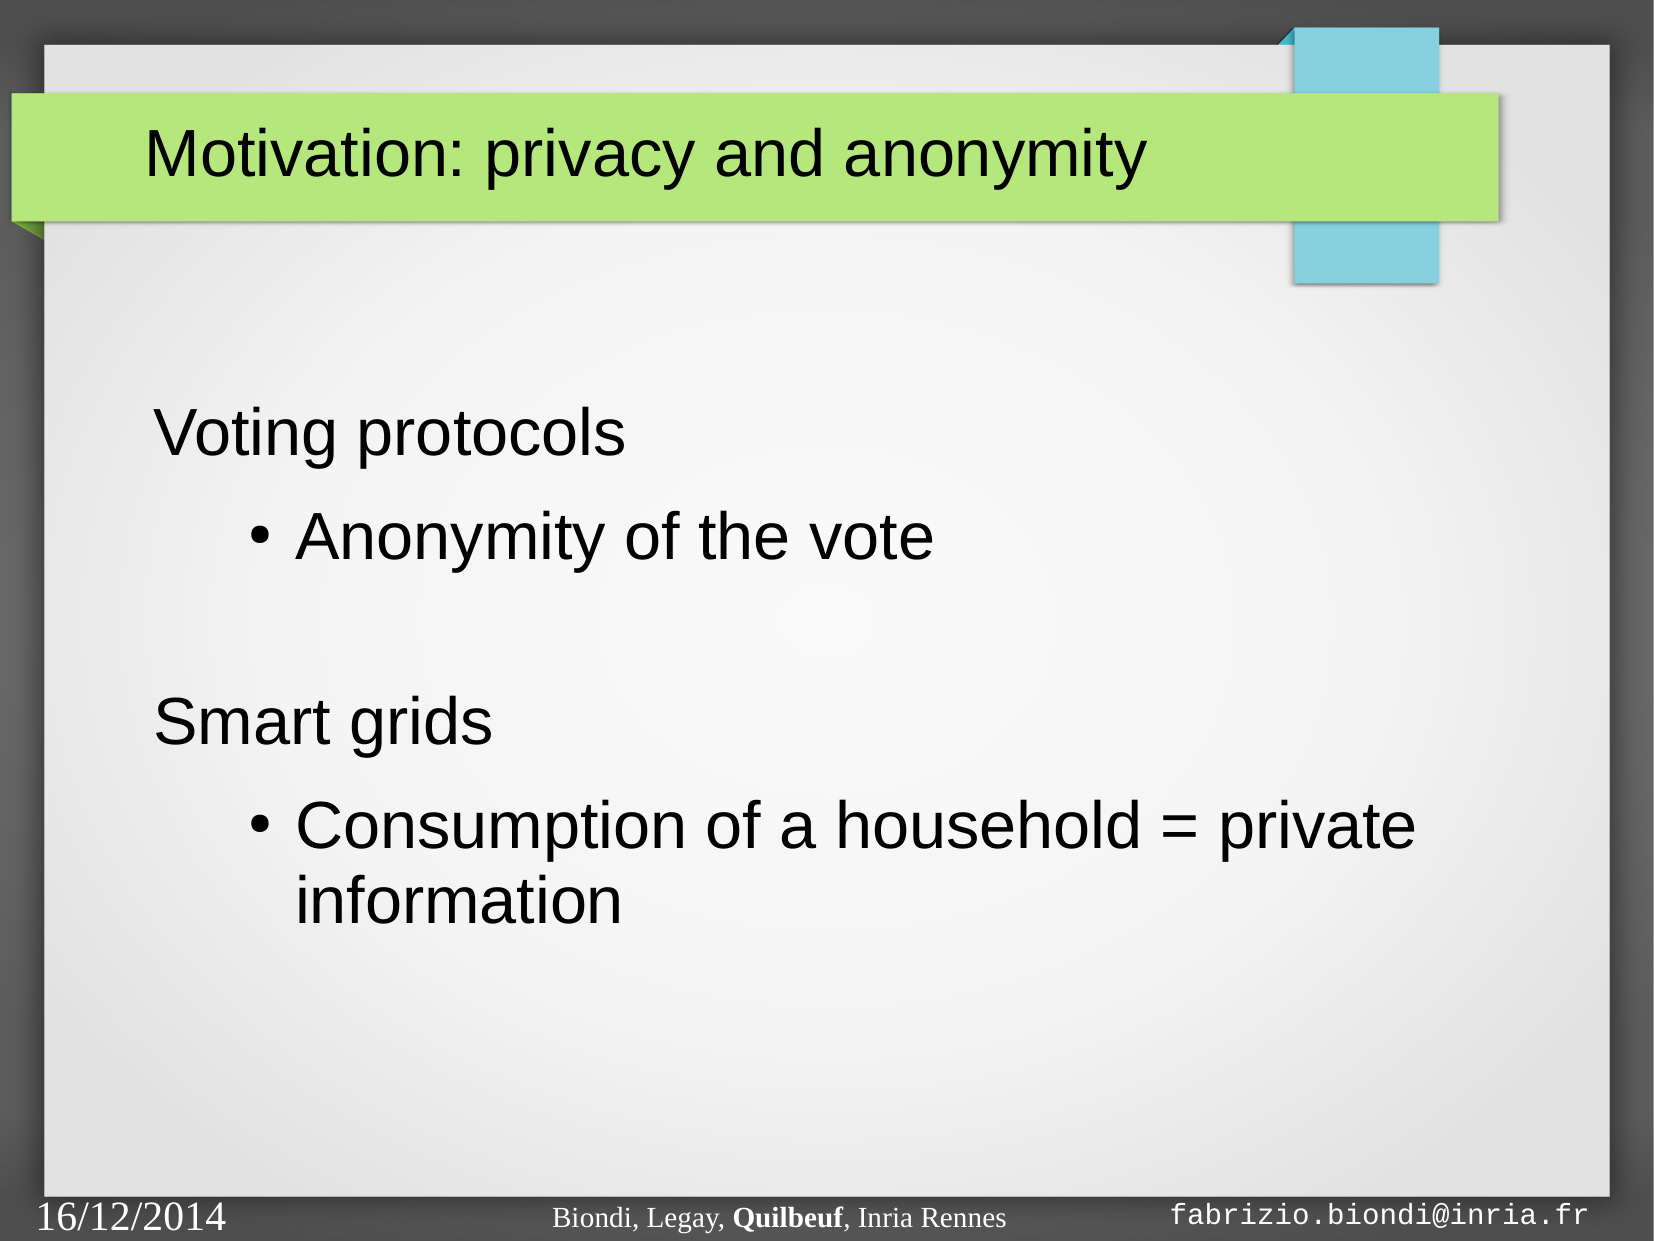

# Motivation: privacy and anonymity
Voting protocols
Anonymity of the vote
Smart grids
Consumption of a household = private information
18/04/2014
Fabrizio Biondi, INRIA Rennes